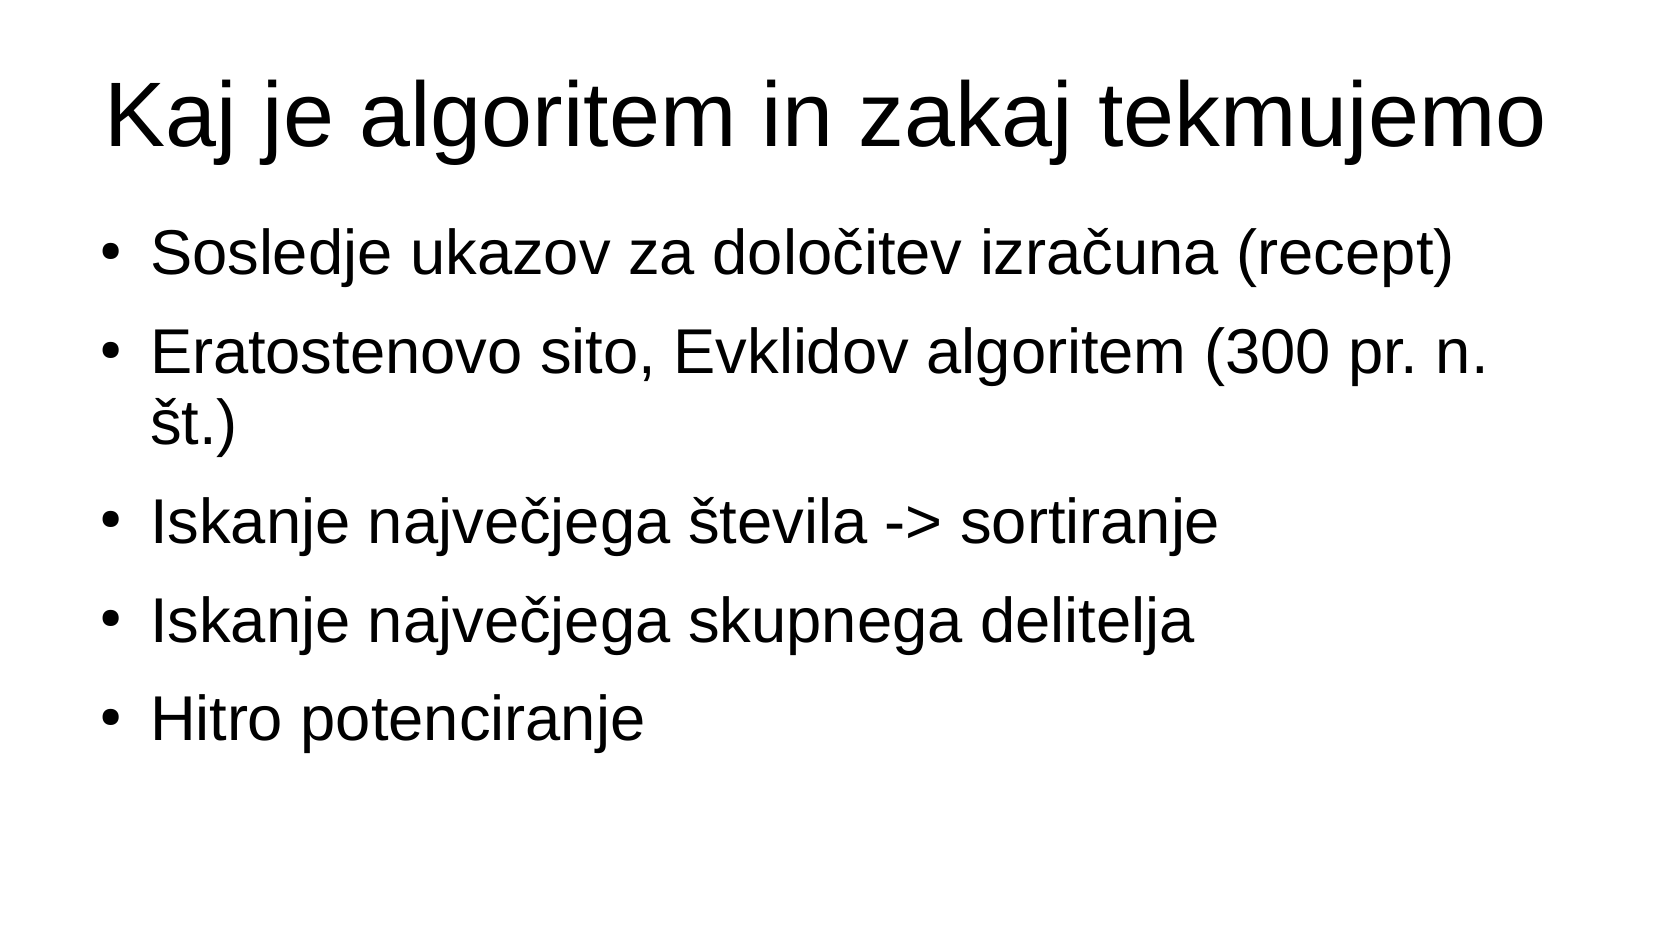

# Kaj je algoritem in zakaj tekmujemo
Sosledje ukazov za določitev izračuna (recept)
Eratostenovo sito, Evklidov algoritem (300 pr. n. št.)
Iskanje največjega števila -> sortiranje
Iskanje največjega skupnega delitelja
Hitro potenciranje